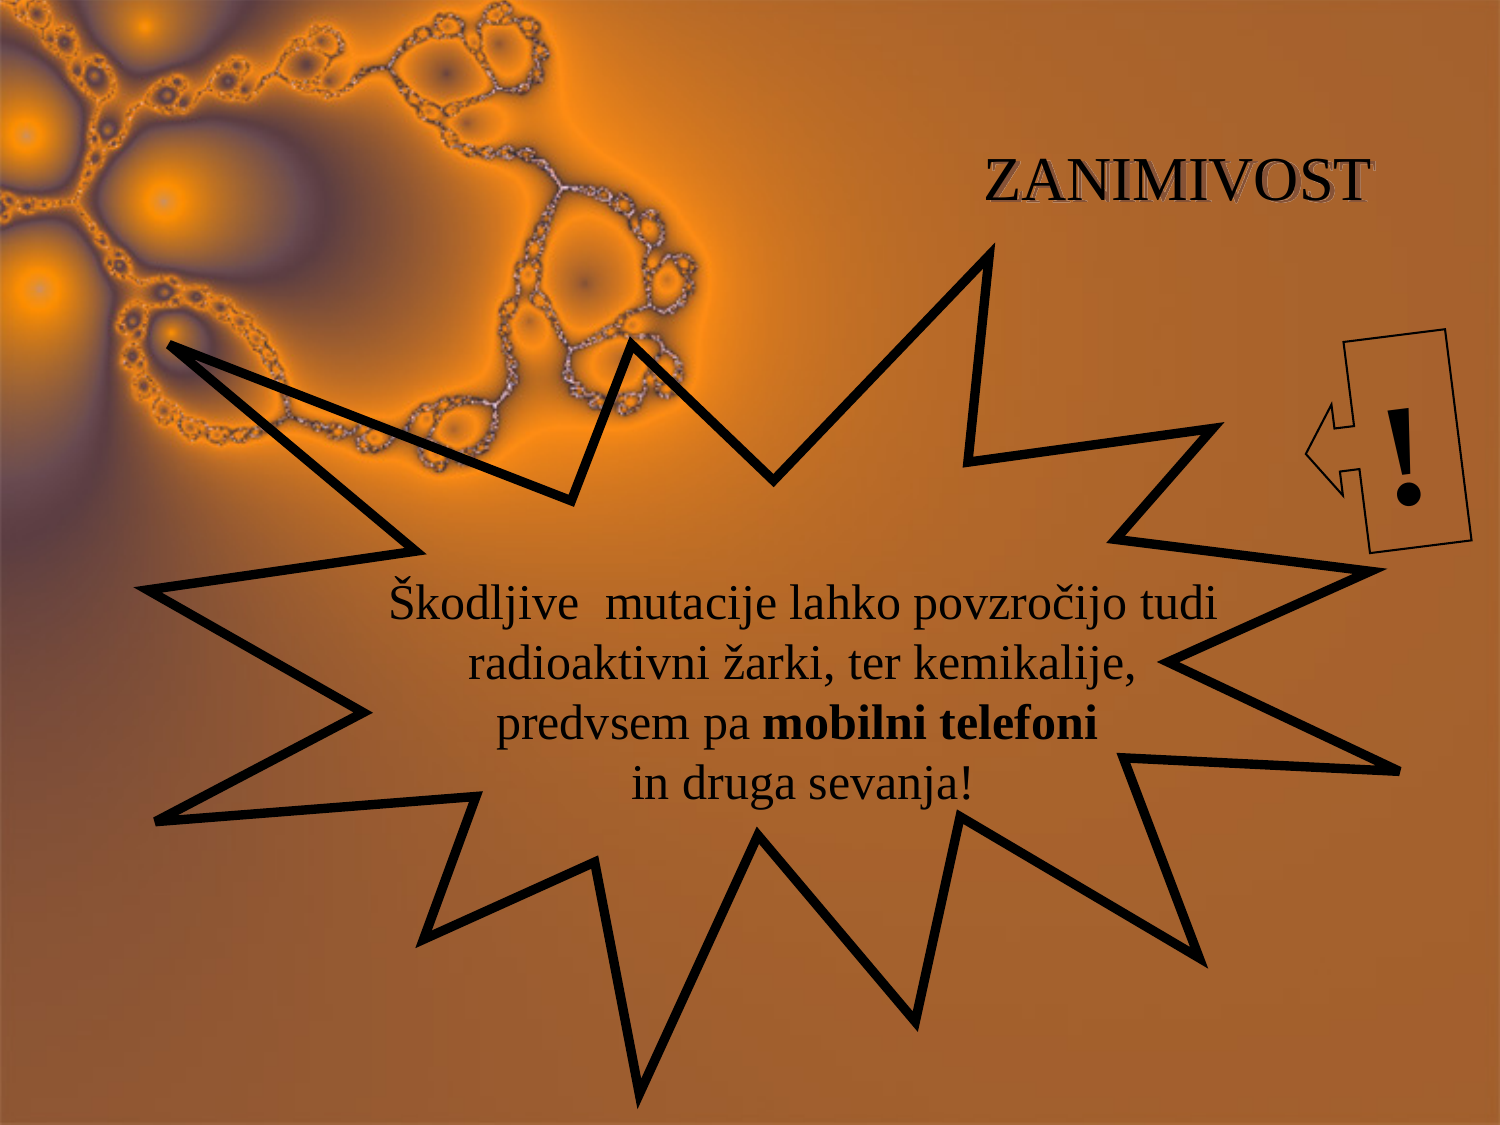

# ZANIMIVOST
!
Škodljive mutacije lahko povzročijo tudi
radioaktivni žarki, ter kemikalije,
predvsem pa mobilni telefoni
in druga sevanja!